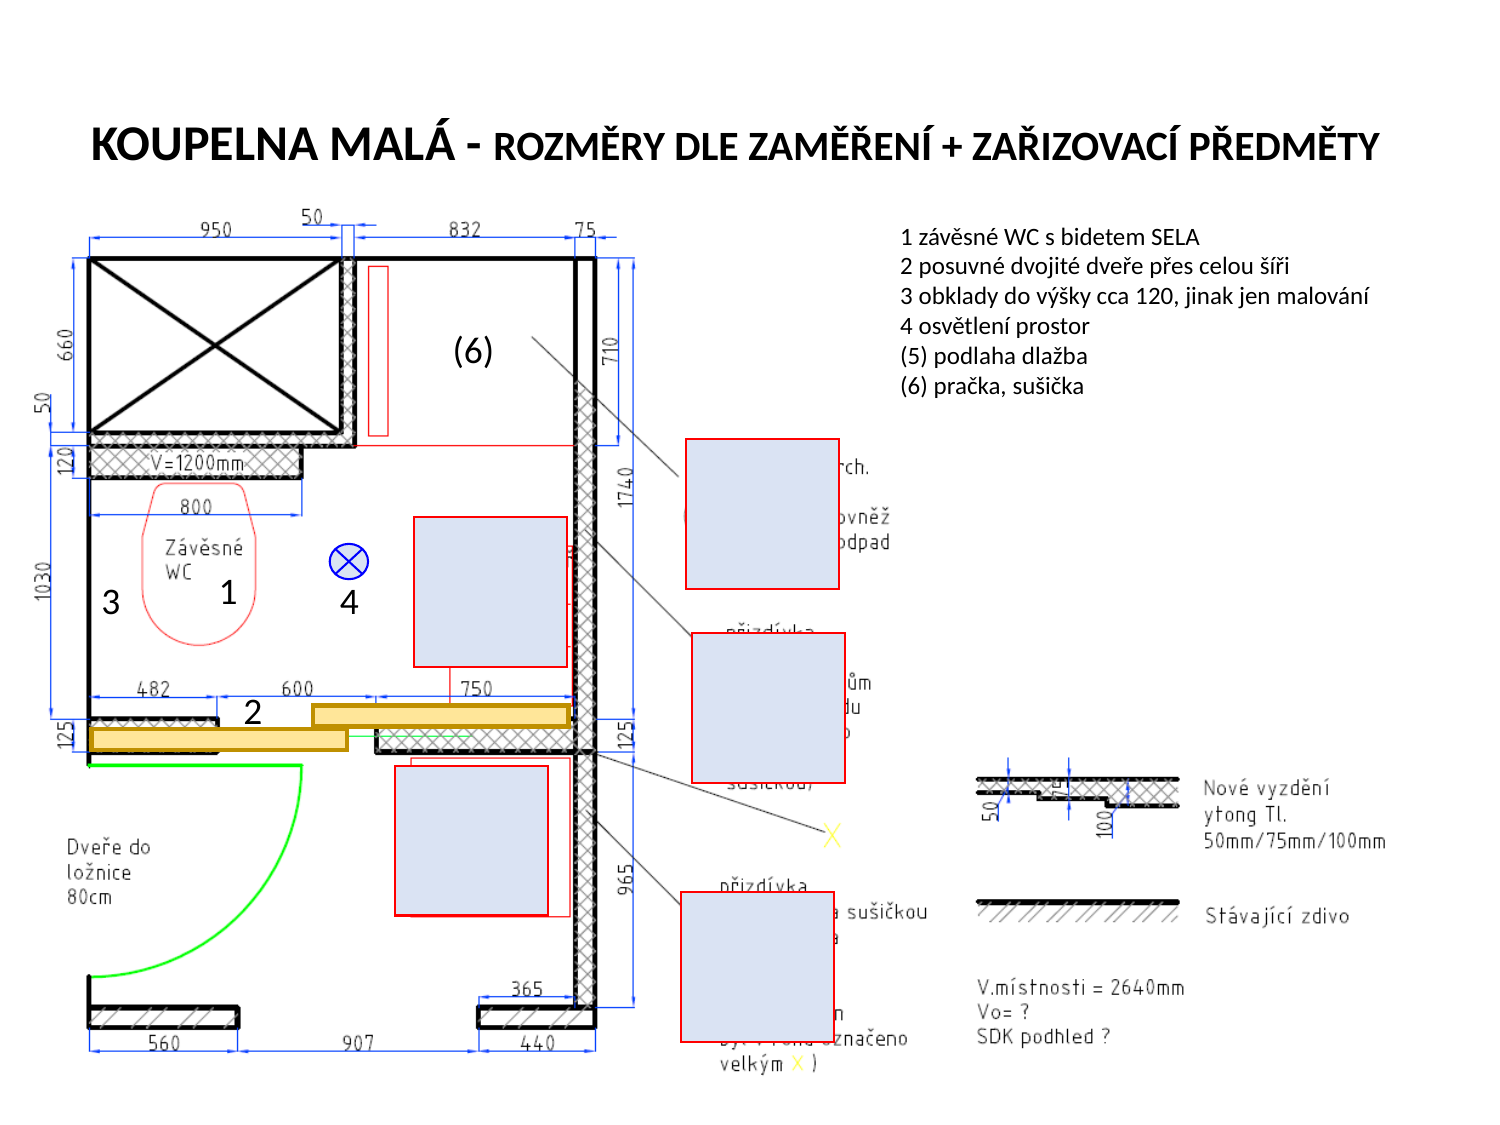

KOUPELNA MALÁ - ROZMĚRY DLE ZAMĚŘENÍ + ZAŘIZOVACÍ PŘEDMĚTY
1 závěsné WC s bidetem SELA
2 posuvné dvojité dveře přes celou šíři
3 obklady do výšky cca 120, jinak jen malování
4 osvětlení prostor
(5) podlaha dlažba
(6) pračka, sušička
(6)
1
3
4
2